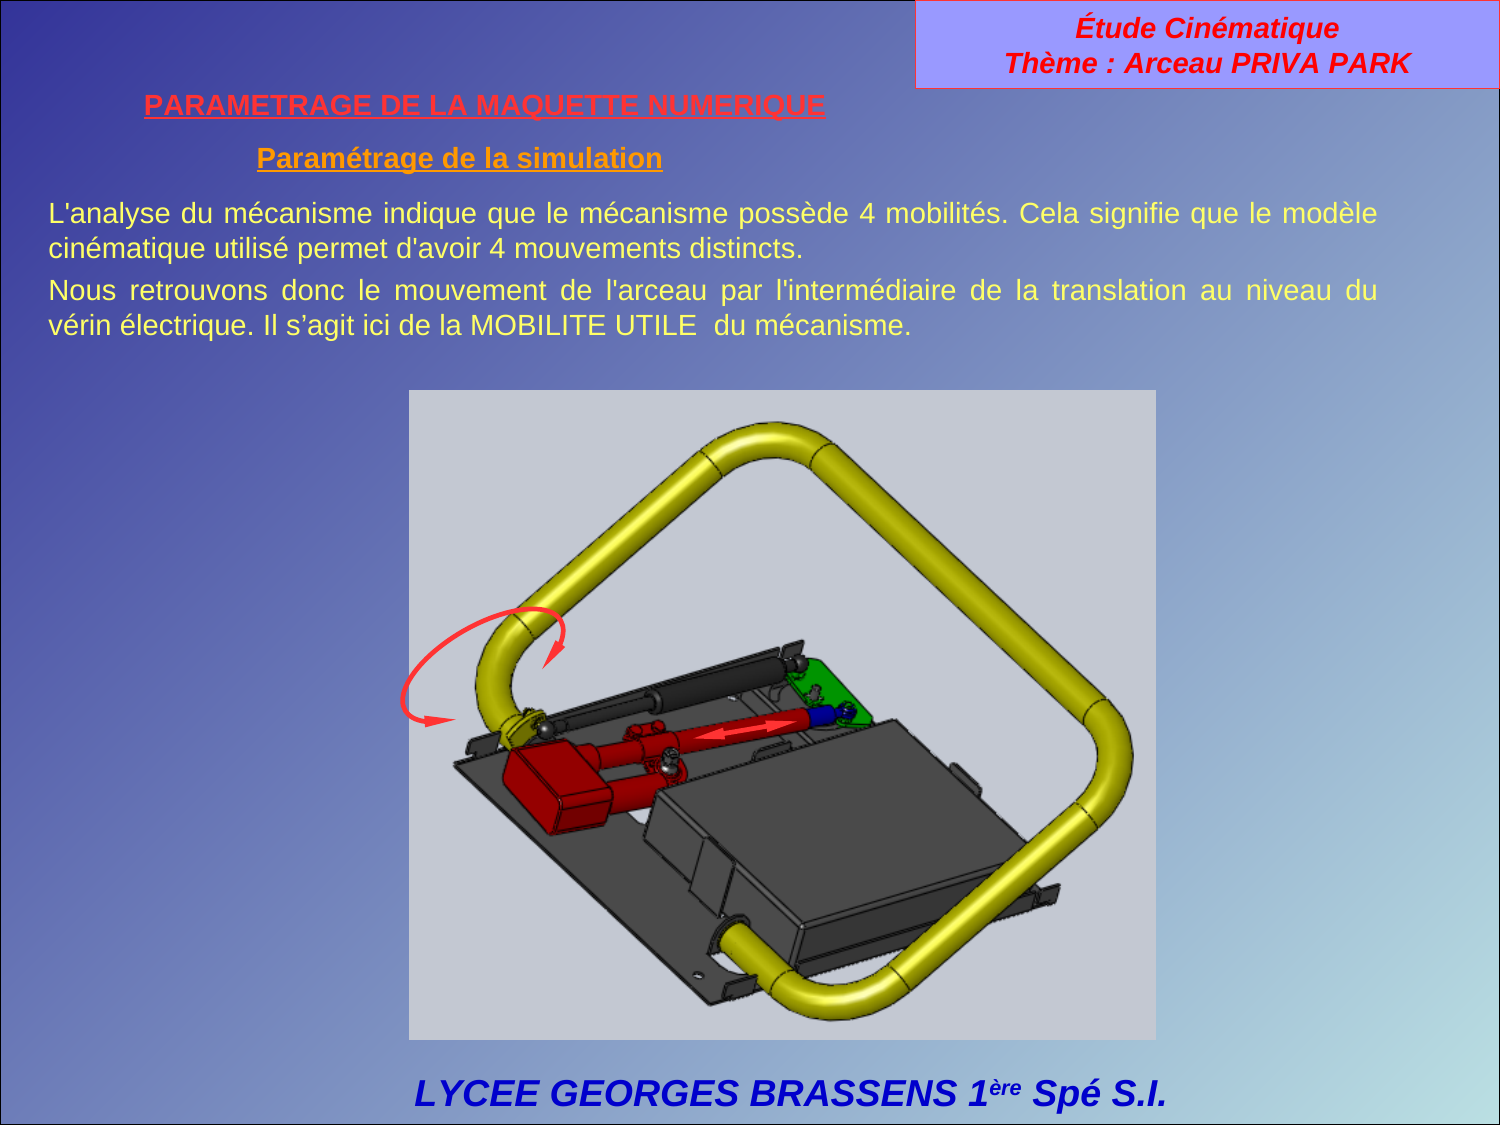

PARAMETRAGE DE LA MAQUETTE NUMERIQUE
Paramétrage de la simulation
L'analyse du mécanisme indique que le mécanisme possède 4 mobilités. Cela signifie que le modèle cinématique utilisé permet d'avoir 4 mouvements distincts.
Nous retrouvons donc le mouvement de l'arceau par l'intermédiaire de la translation au niveau du vérin électrique. Il s’agit ici de la MOBILITE UTILE du mécanisme.